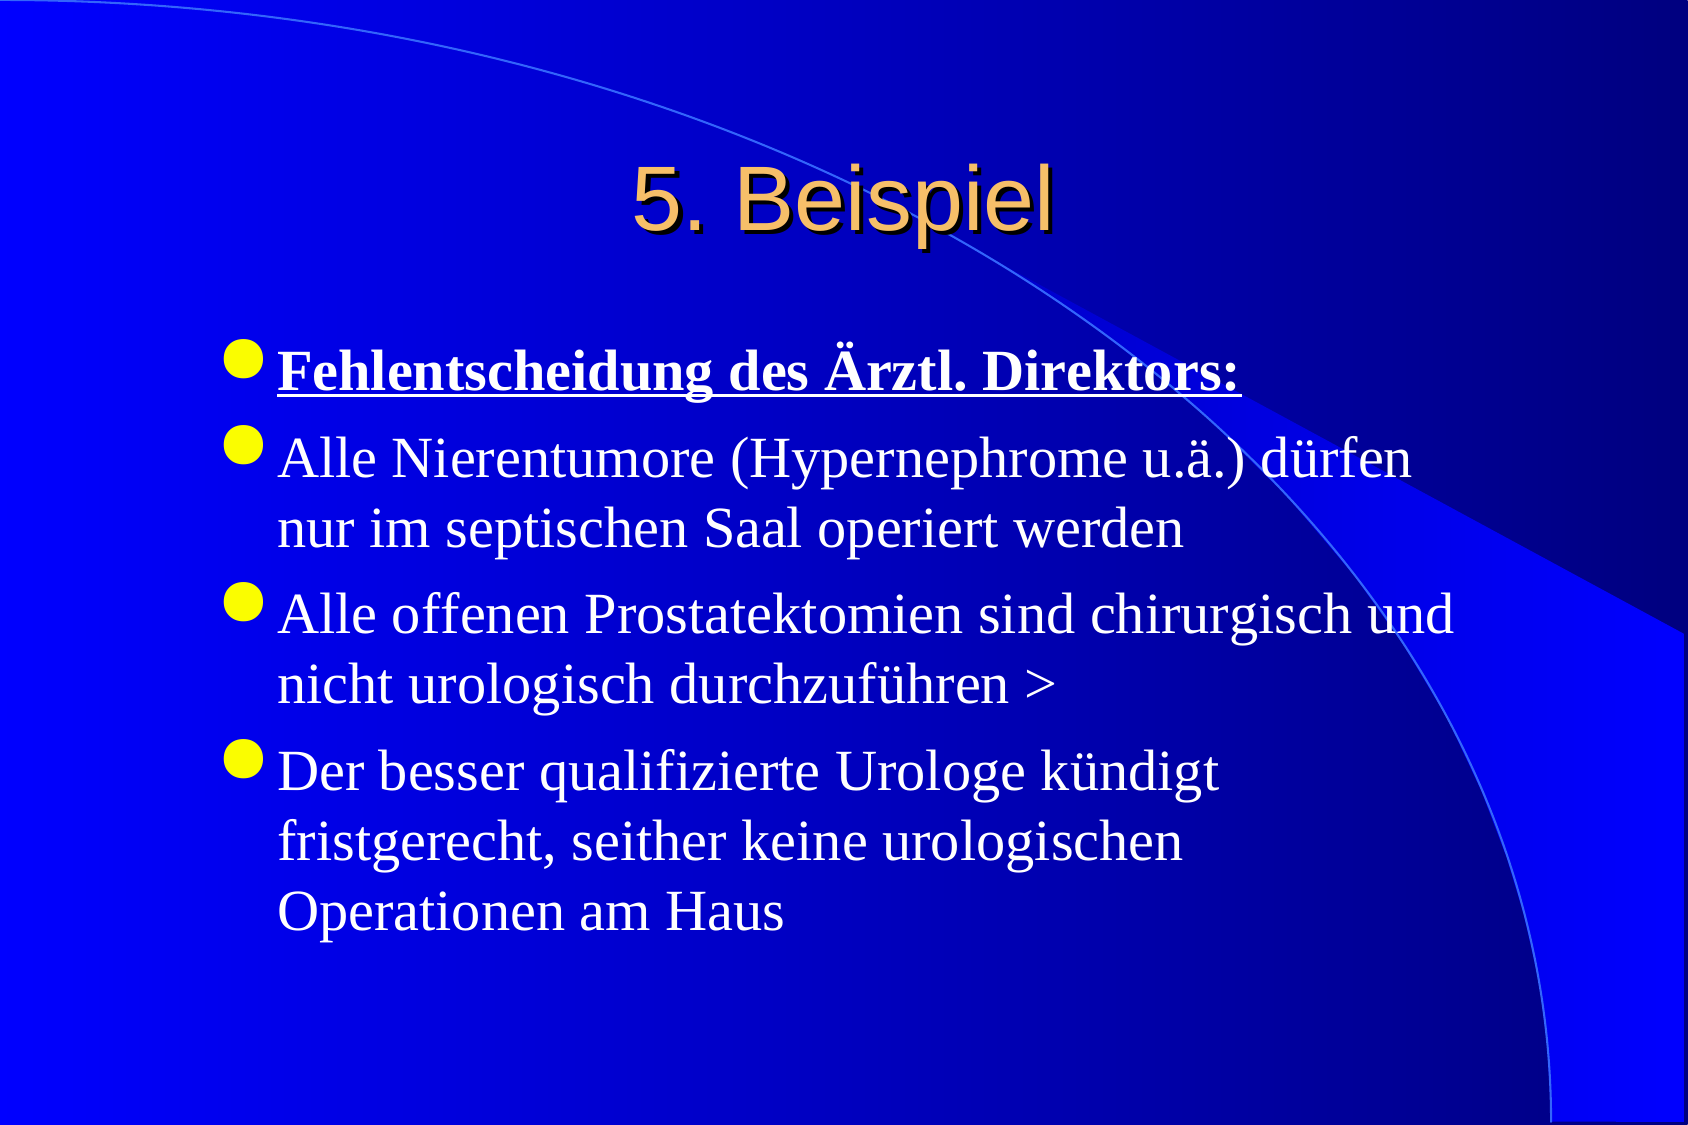

5. Beispiel
Fehlentscheidung des Ärztl. Direktors:
Alle Nierentumore (Hypernephrome u.ä.) dürfen nur im septischen Saal operiert werden
Alle offenen Prostatektomien sind chirurgisch und nicht urologisch durchzuführen >
Der besser qualifizierte Urologe kündigt fristgerecht, seither keine urologischen Operationen am Haus